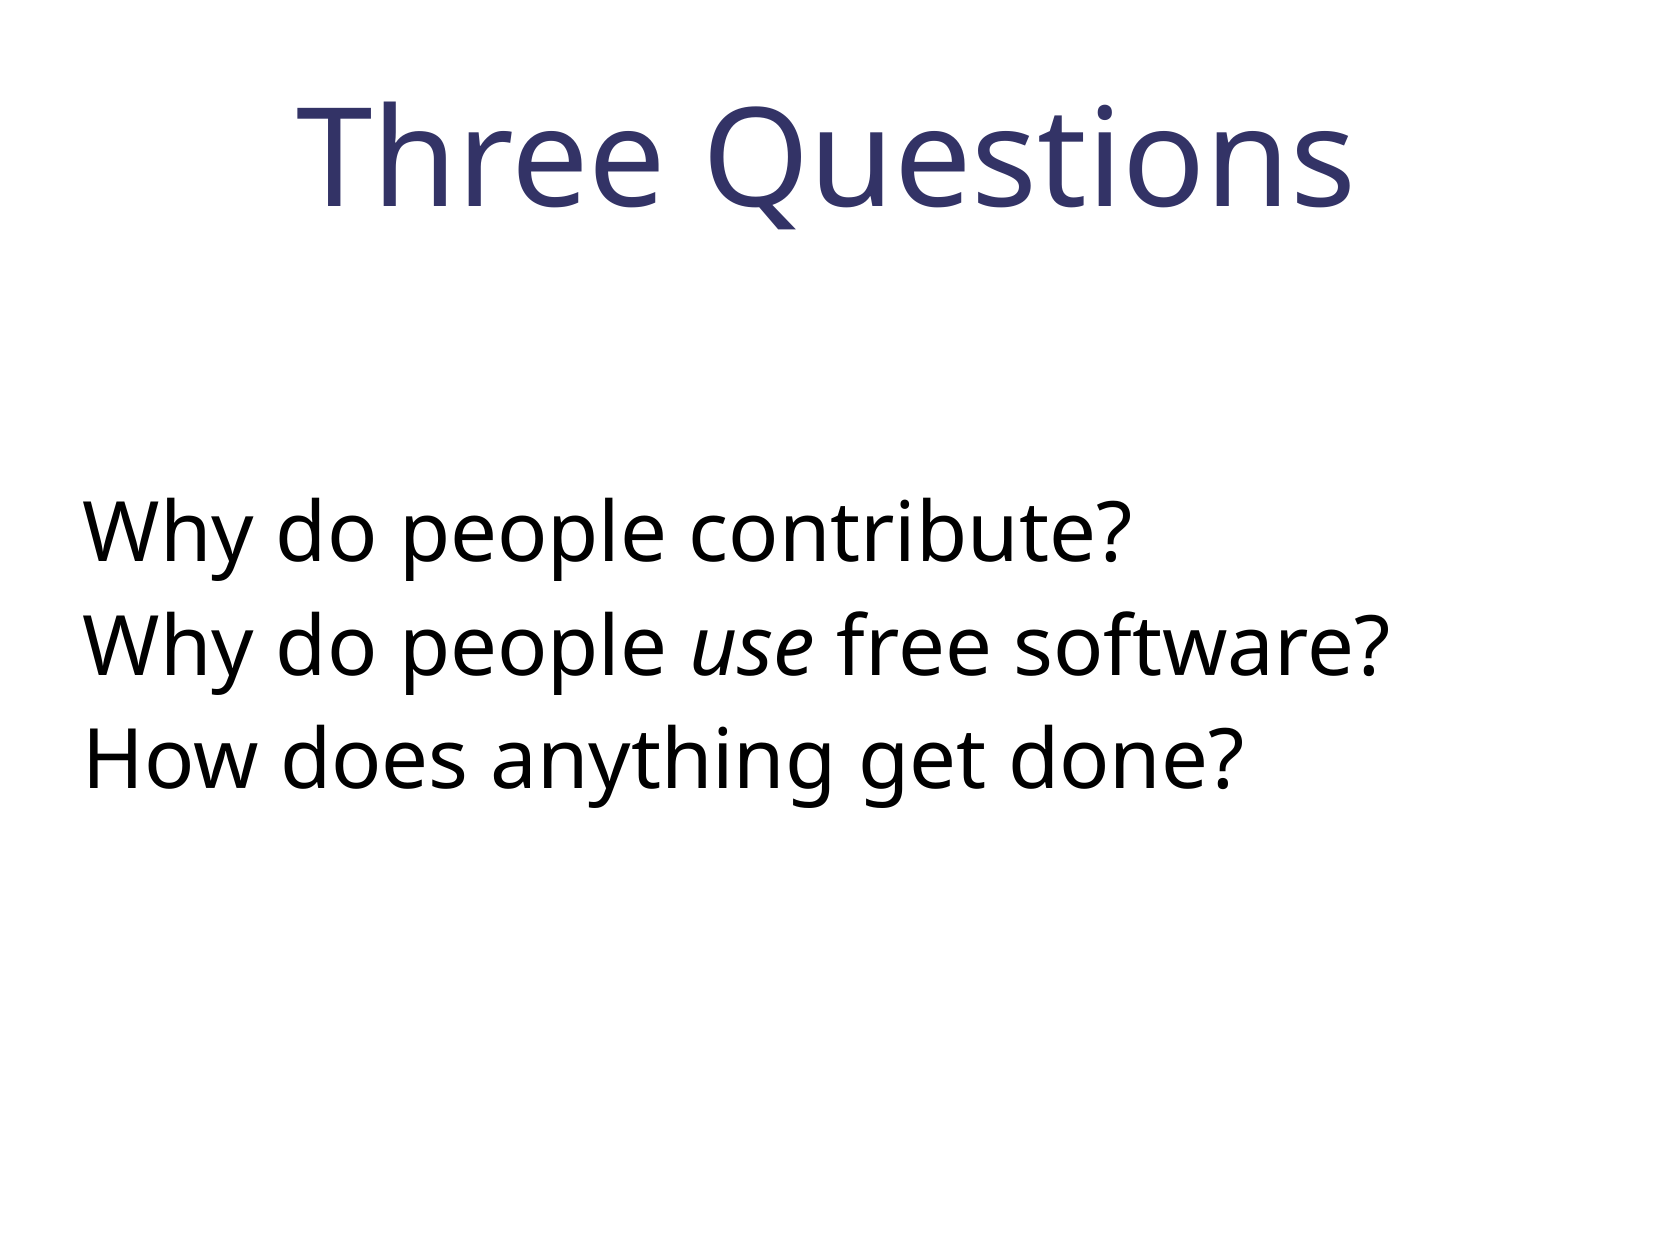

# Three Questions
Why do people contribute?
Why do people use free software?
How does anything get done?